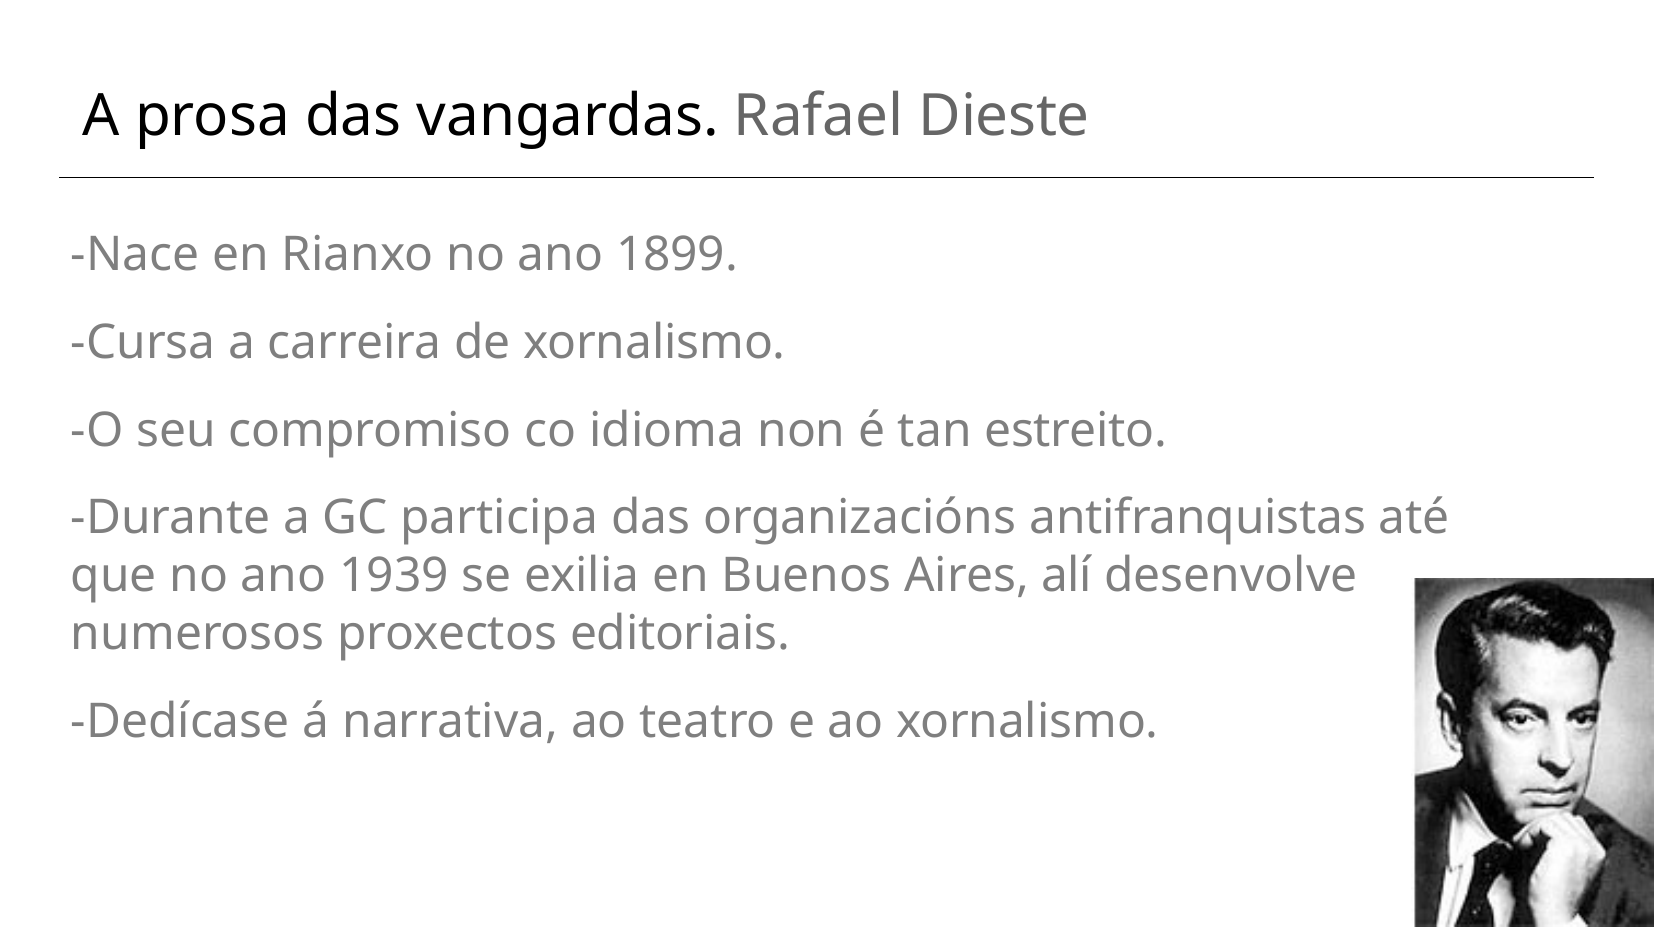

# A prosa das vangardas. Rafael Dieste
-Nace en Rianxo no ano 1899.
-Cursa a carreira de xornalismo.
-O seu compromiso co idioma non é tan estreito.
-Durante a GC participa das organizacións antifranquistas até que no ano 1939 se exilia en Buenos Aires, alí desenvolve numerosos proxectos editoriais.
-Dedícase á narrativa, ao teatro e ao xornalismo.